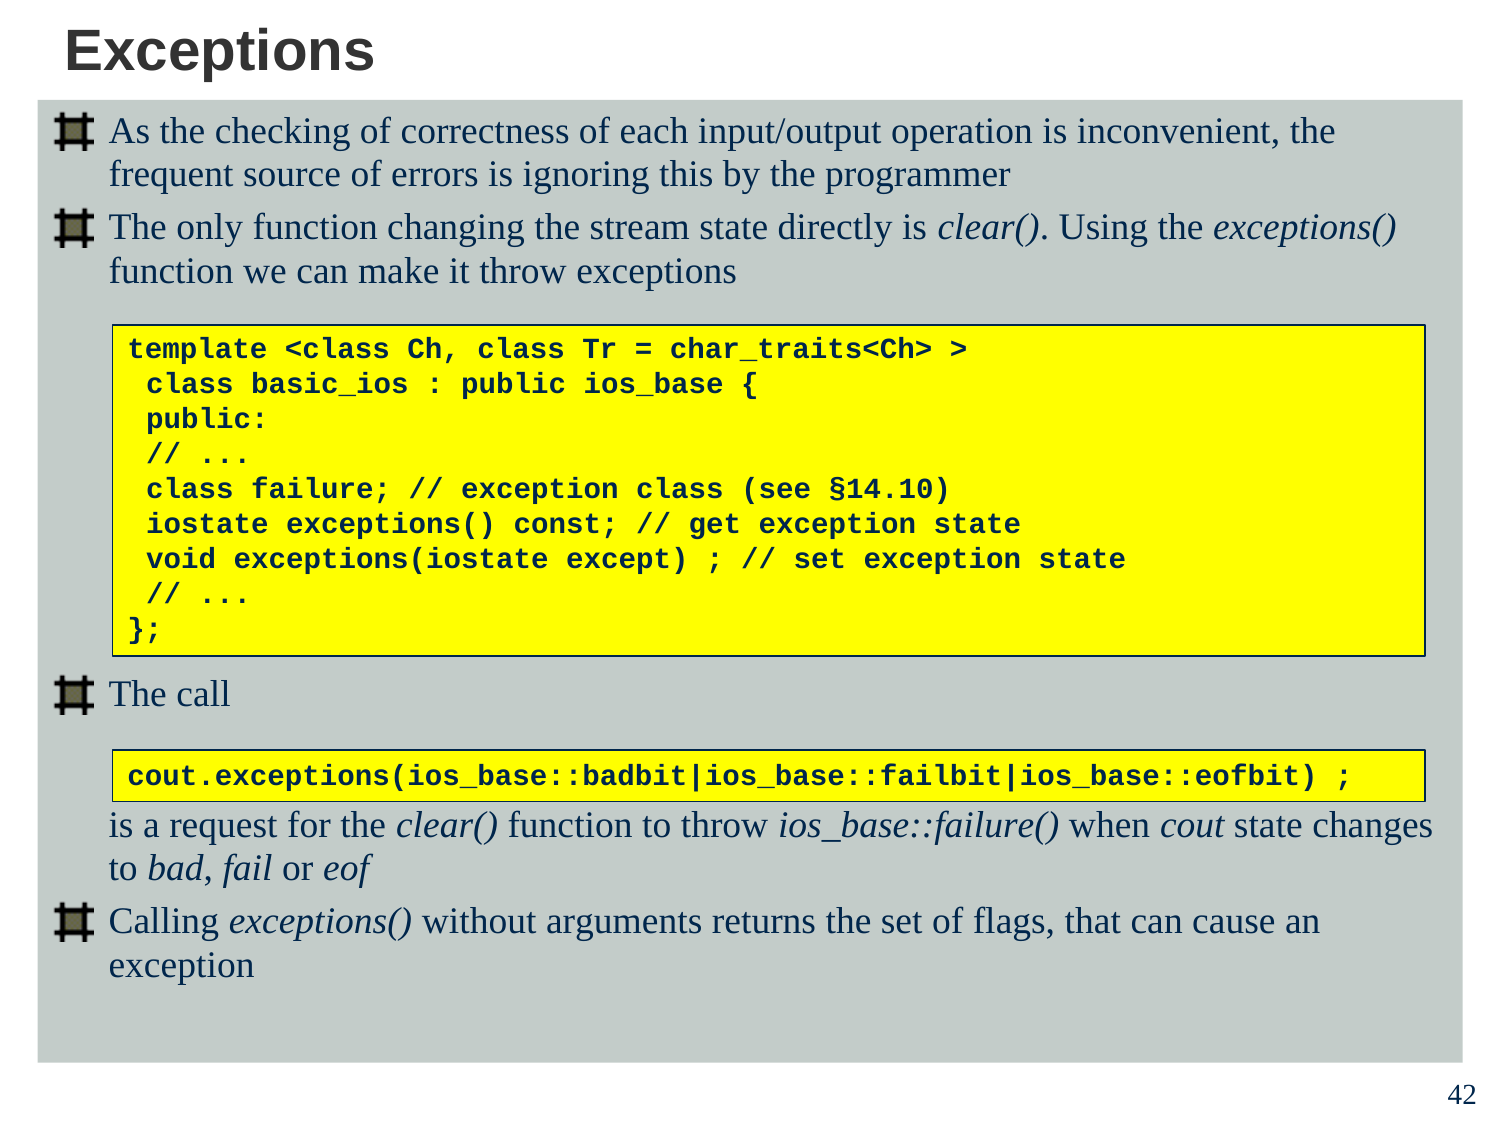

# Exceptions
As the checking of correctness of each input/output operation is inconvenient, the frequent source of errors is ignoring this by the programmer
The only function changing the stream state directly is clear(). Using the exceptions() function we can make it throw exceptions
The call
is a request for the clear() function to throw ios_base::failure() when cout state changes to bad, fail or eof
Calling exceptions() without arguments returns the set of flags, that can cause an exception
template <class Ch, class Tr = char_traits<Ch> >
	class basic_ios : public ios_base {
	public:
	// ...
	class failure; // exception class (see §14.10)
	iostate exceptions() const; // get exception state
	void exceptions(iostate except) ; // set exception state
	// ...
};
cout.exceptions(ios_base::badbit|ios_base::failbit|ios_base::eofbit) ;